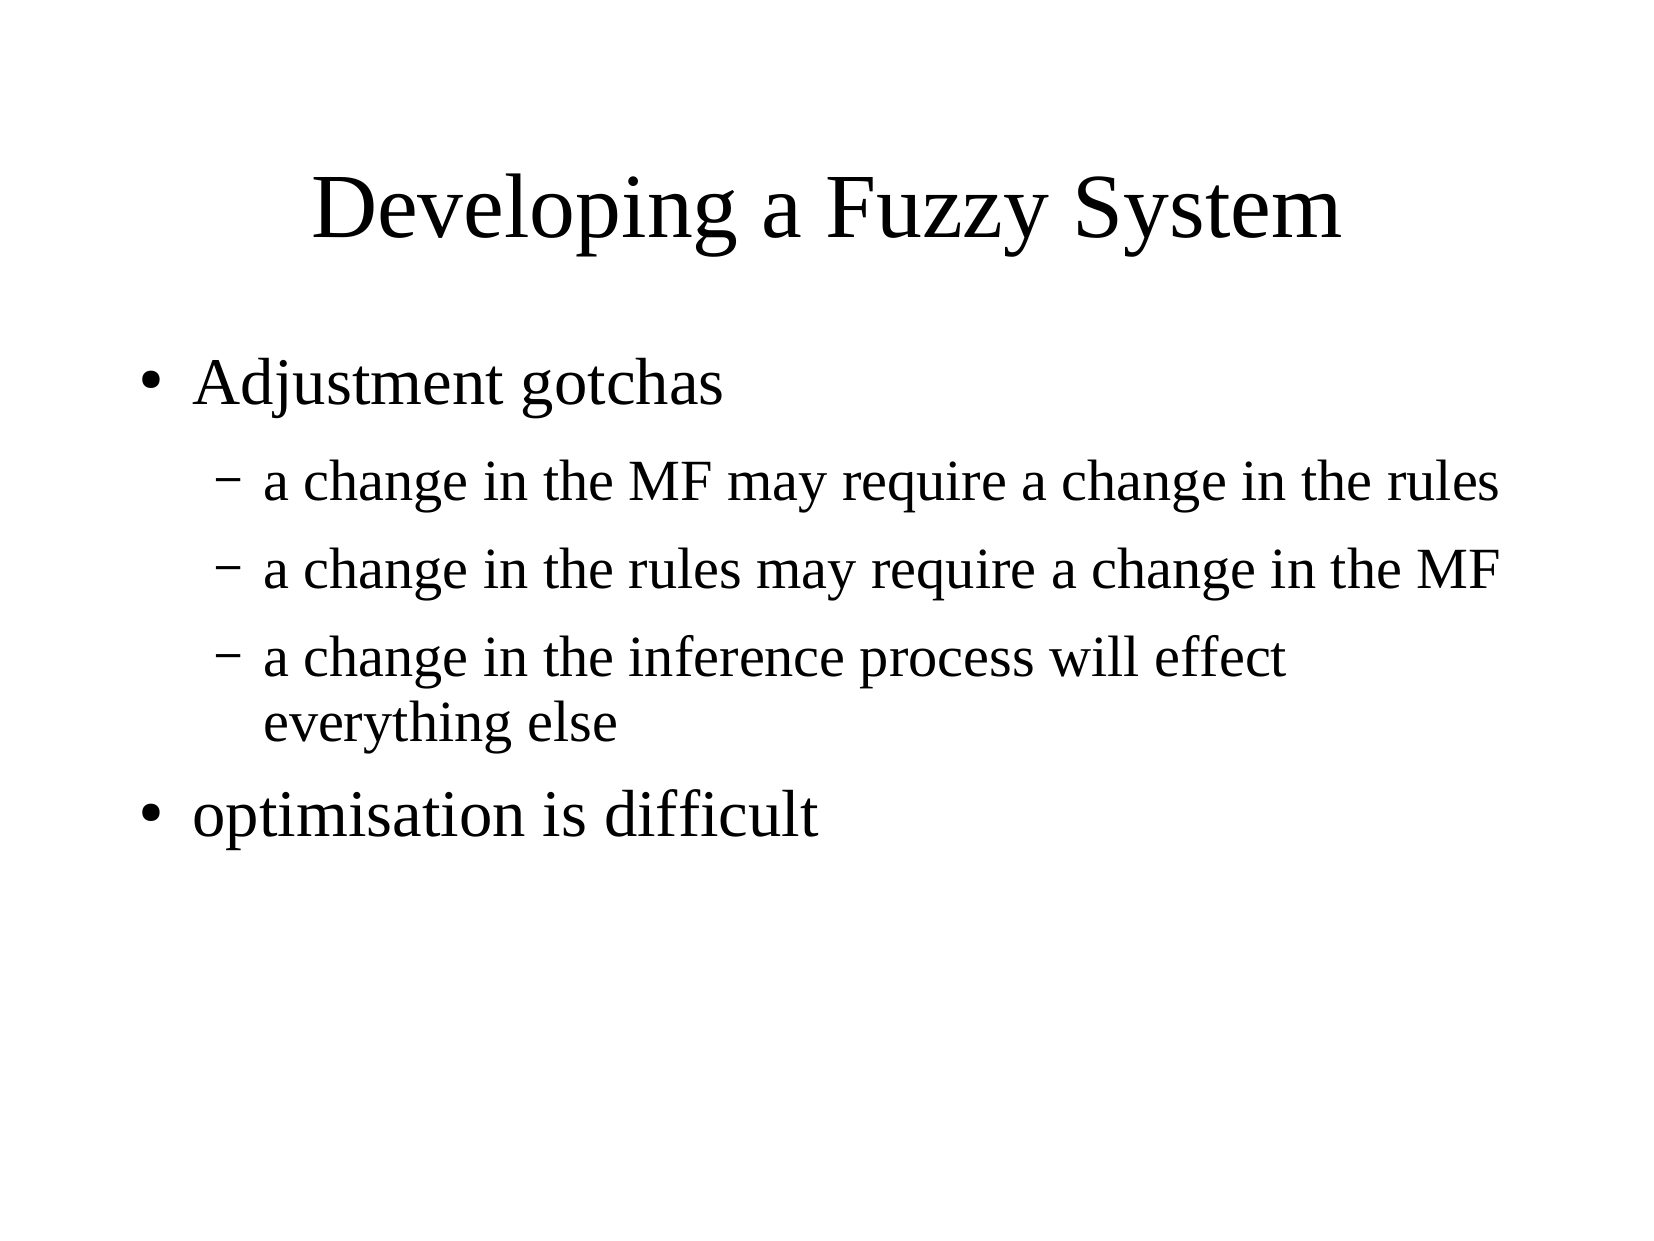

# Developing a Fuzzy System
Adjustment gotchas
a change in the MF may require a change in the rules
a change in the rules may require a change in the MF
a change in the inference process will effect everything else
optimisation is difficult